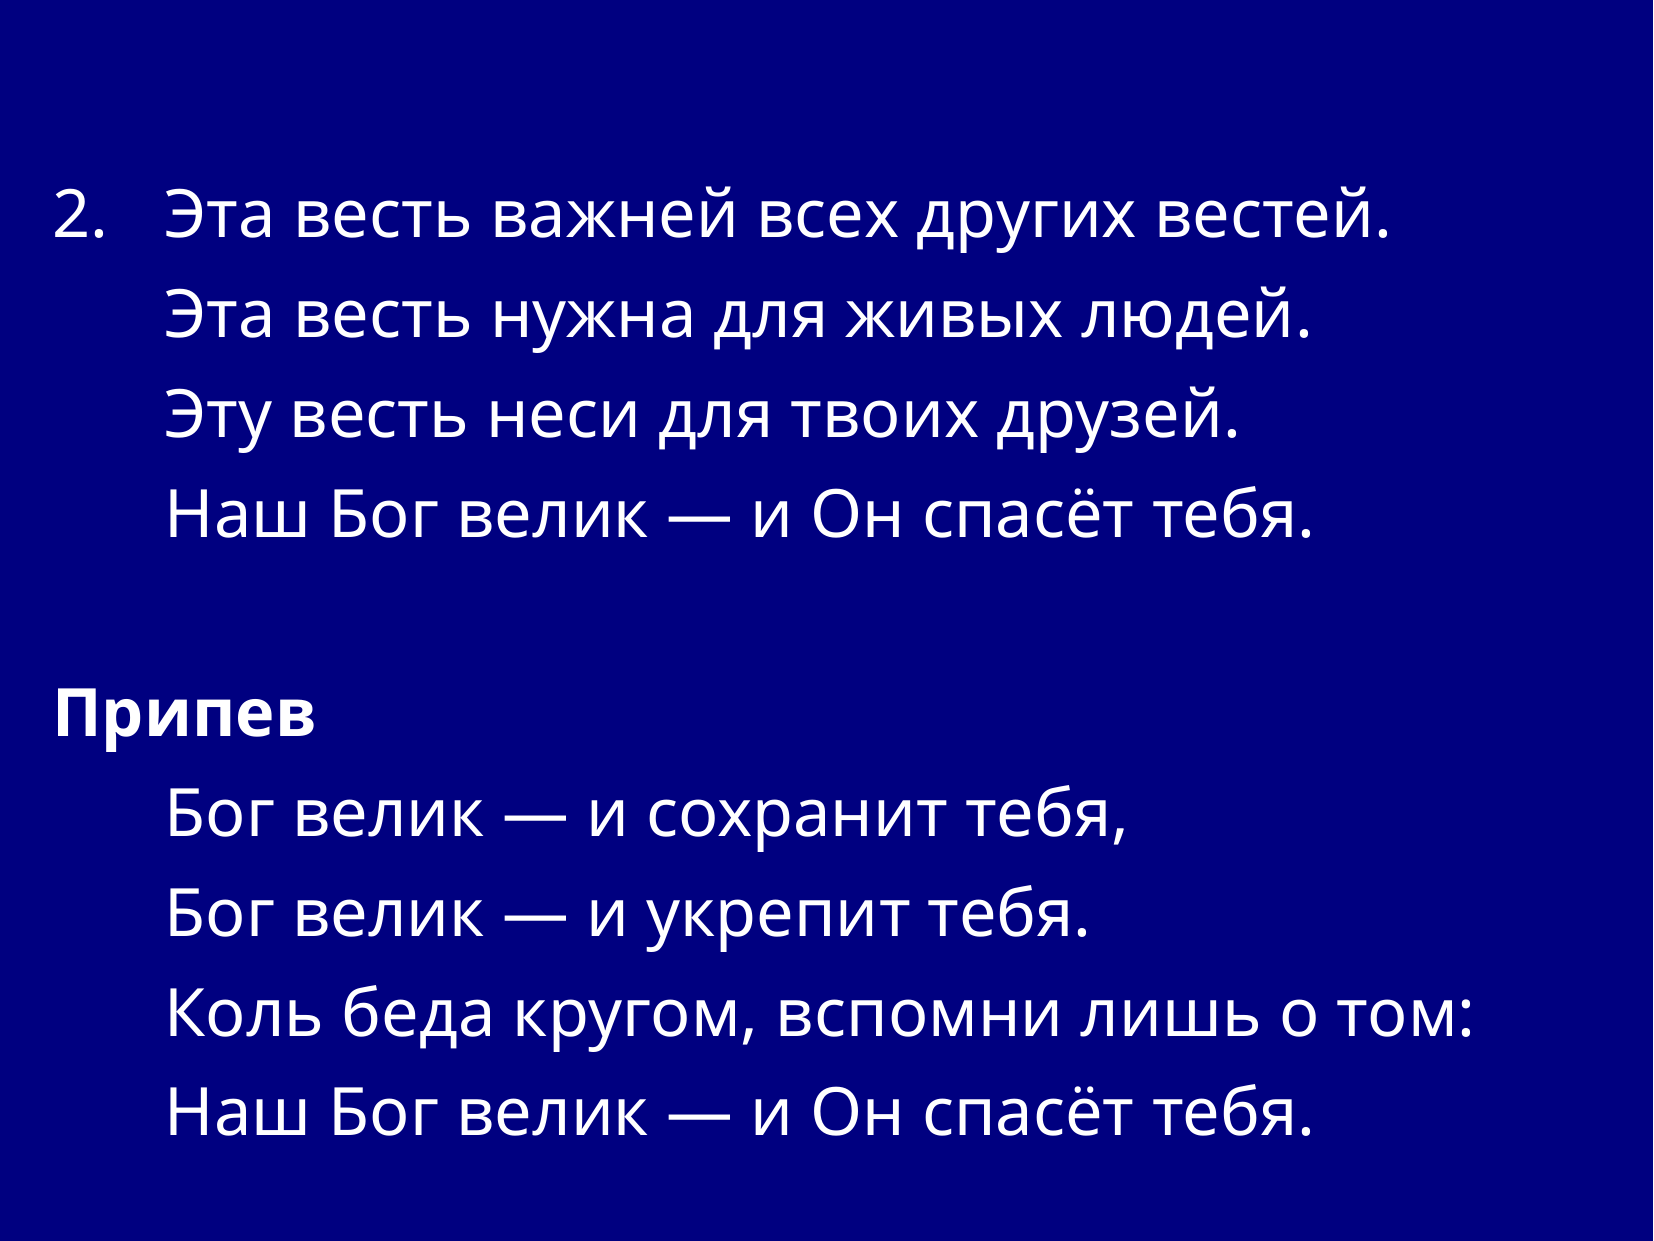

2.	Эта весть важней всех других вестей.
	Эта весть нужна для живых людей.
	Эту весть неси для твоих друзей.
	Наш Бог велик — и Он спасёт тебя.
Припев
	Бог велик — и сохранит тебя,
	Бог велик — и укрепит тебя.
	Коль беда кругом, вспомни лишь о том:
	Наш Бог велик — и Он спасёт тебя.